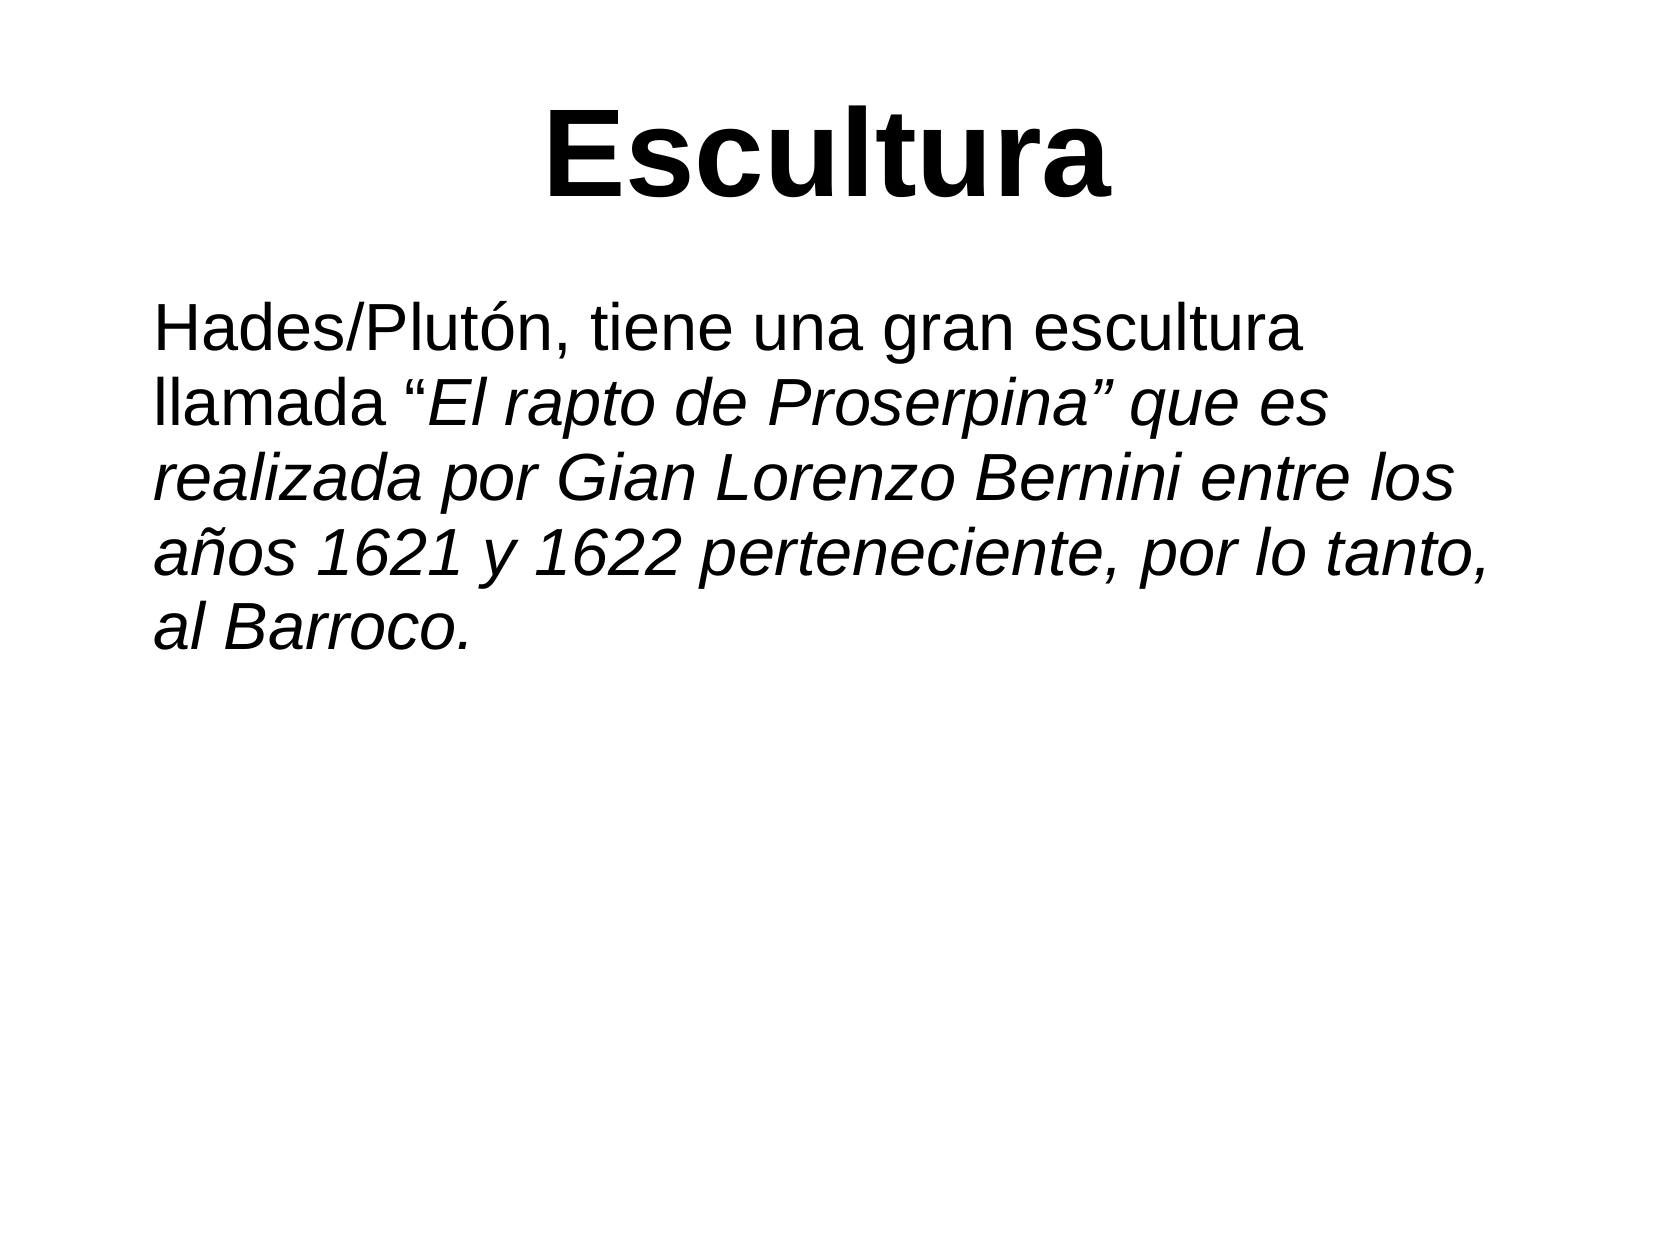

# Escultura
Hades/Plutón, tiene una gran escultura llamada “El rapto de Proserpina” que es realizada por Gian Lorenzo Bernini entre los años 1621 y 1622 perteneciente, por lo tanto, al Barroco.​